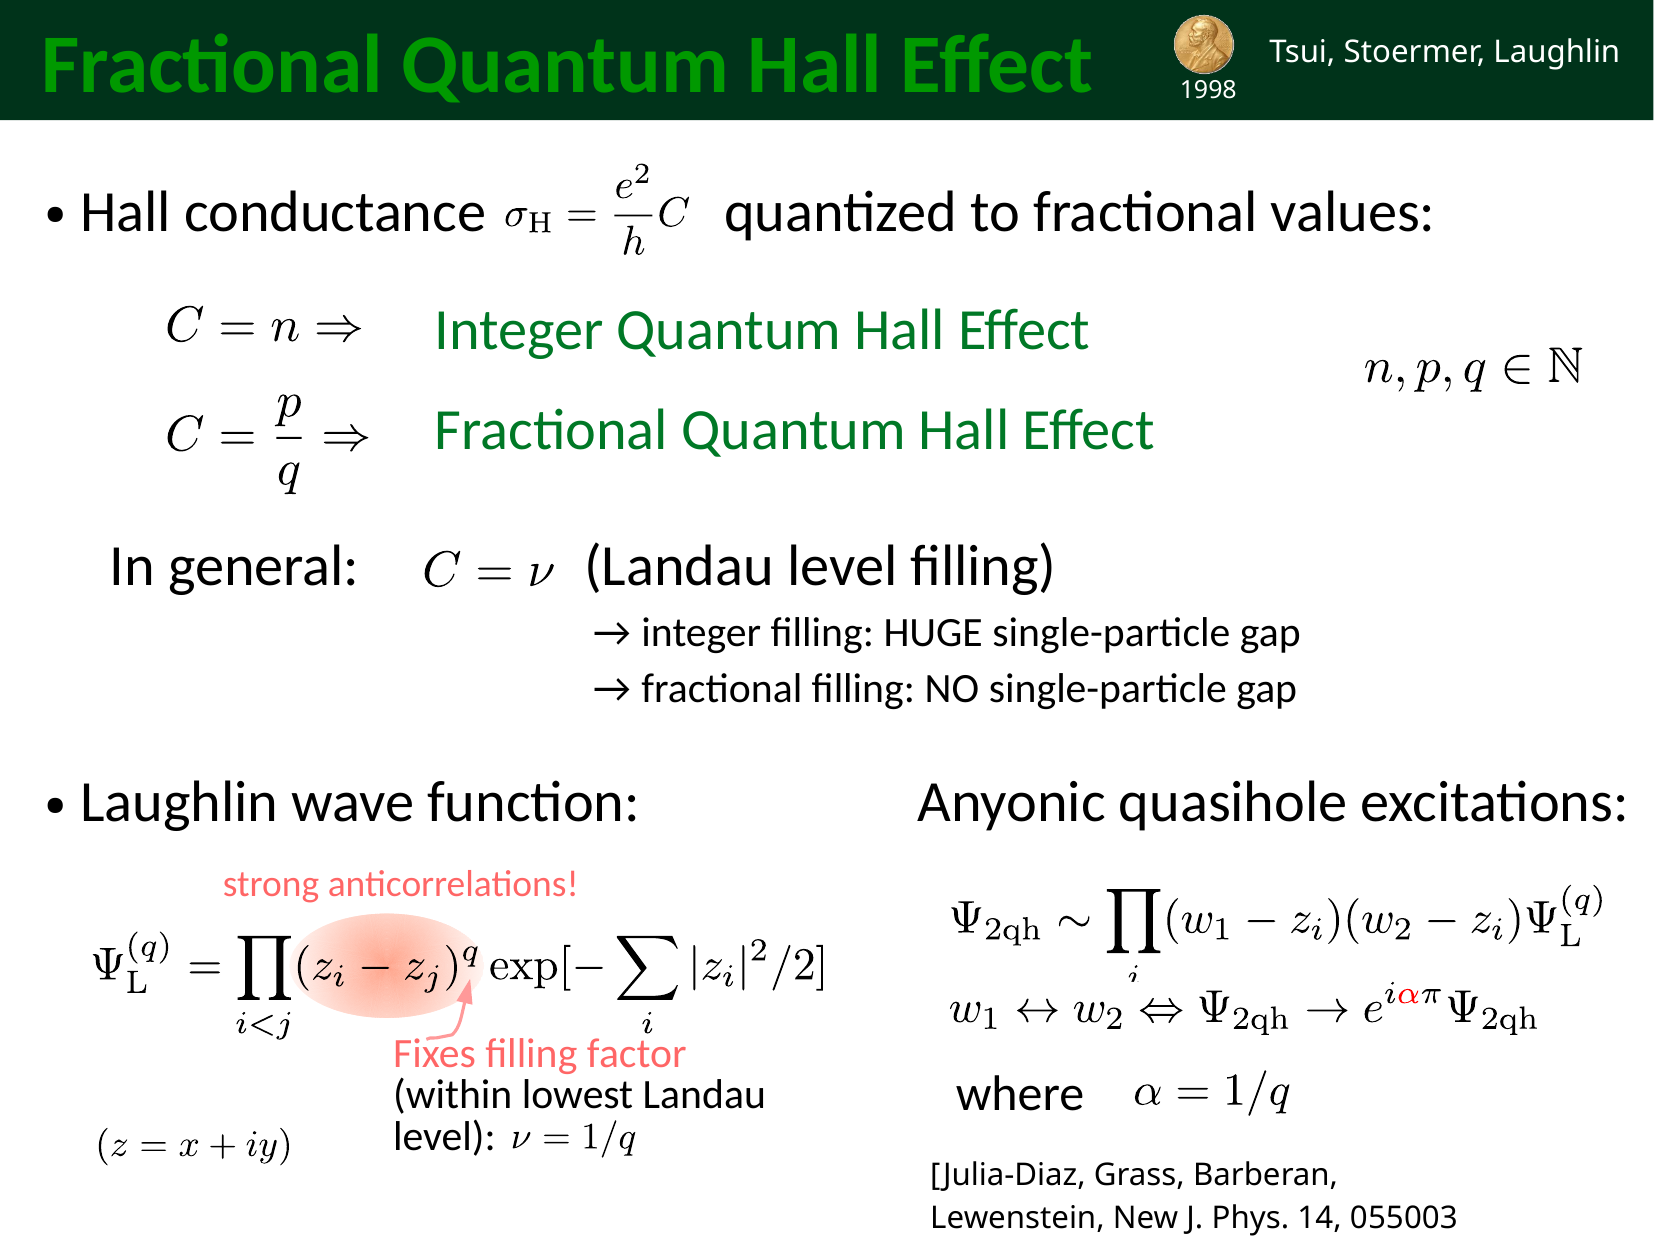

Fractional Quantum Hall Effect
 Tsui, Stoermer, Laughlin
1998
Hall conductance quantized to fractional values:
Integer Quantum Hall Effect
Fractional Quantum Hall Effect
In general: (Landau level filling)
 → integer filling: HUGE single-particle gap
 → fractional filling: NO single-particle gap
Laughlin wave function: Anyonic quasihole excitations:
strong anticorrelations!
Fixes filling factor (within lowest Landau level):
where
[Julia-Diaz, Grass, Barberan, Lewenstein, New J. Phys. 14, 055003 (2012)]